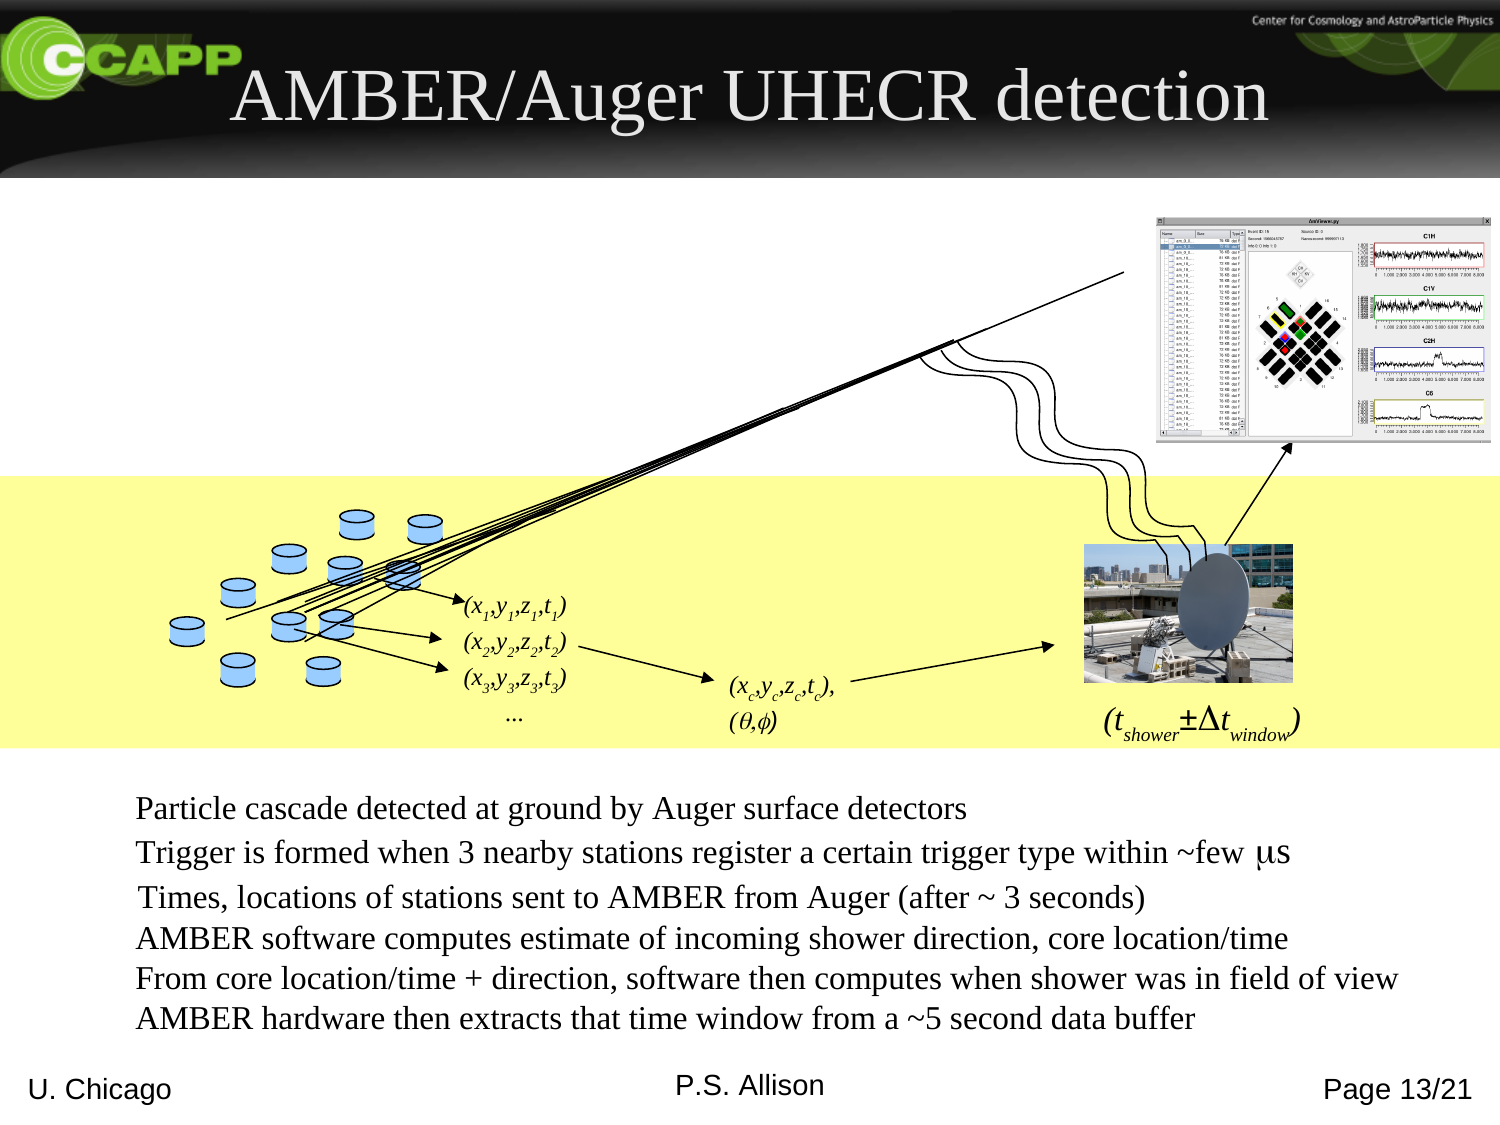

# AMBER/Auger UHECR detection
(x1,y1,z1,t1)‏
(x2,y2,z2,t2)‏
(x3,y3,z3,t3)‏
...
(xc,yc,zc,tc),
()‏
(tshower±twindow)‏
 Particle cascade detected at ground by Auger surface detectors
 Trigger is formed when 3 nearby stations register a certain trigger type within ~few s
 Times, locations of stations sent to AMBER from Auger (after ~ 3 seconds)‏
 AMBER software computes estimate of incoming shower direction, core location/time
 From core location/time + direction, software then computes when shower was in field of view
 AMBER hardware then extracts that time window from a ~5 second data buffer